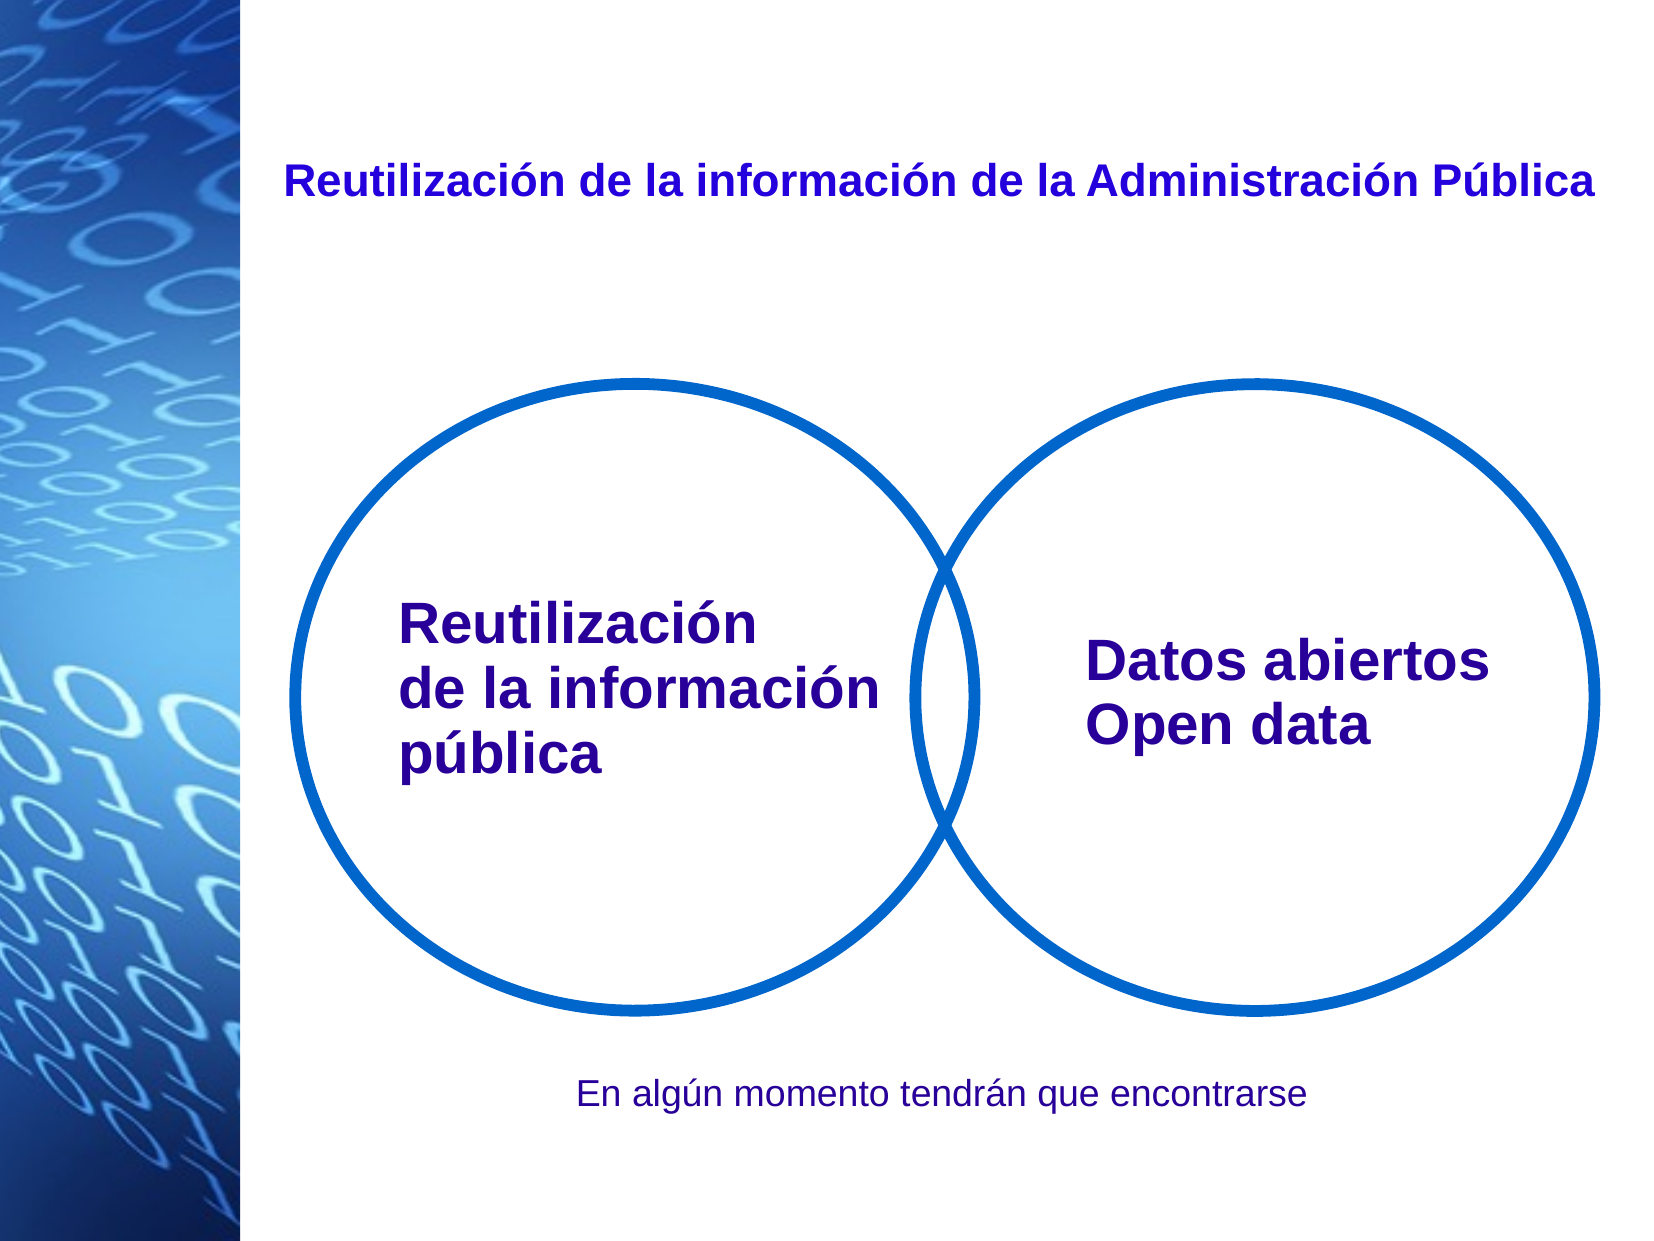

Reutilización de la información de la Administración Pública
Reutilización
de la información
pública
Datos abiertos
Open data
En algún momento tendrán que encontrarse